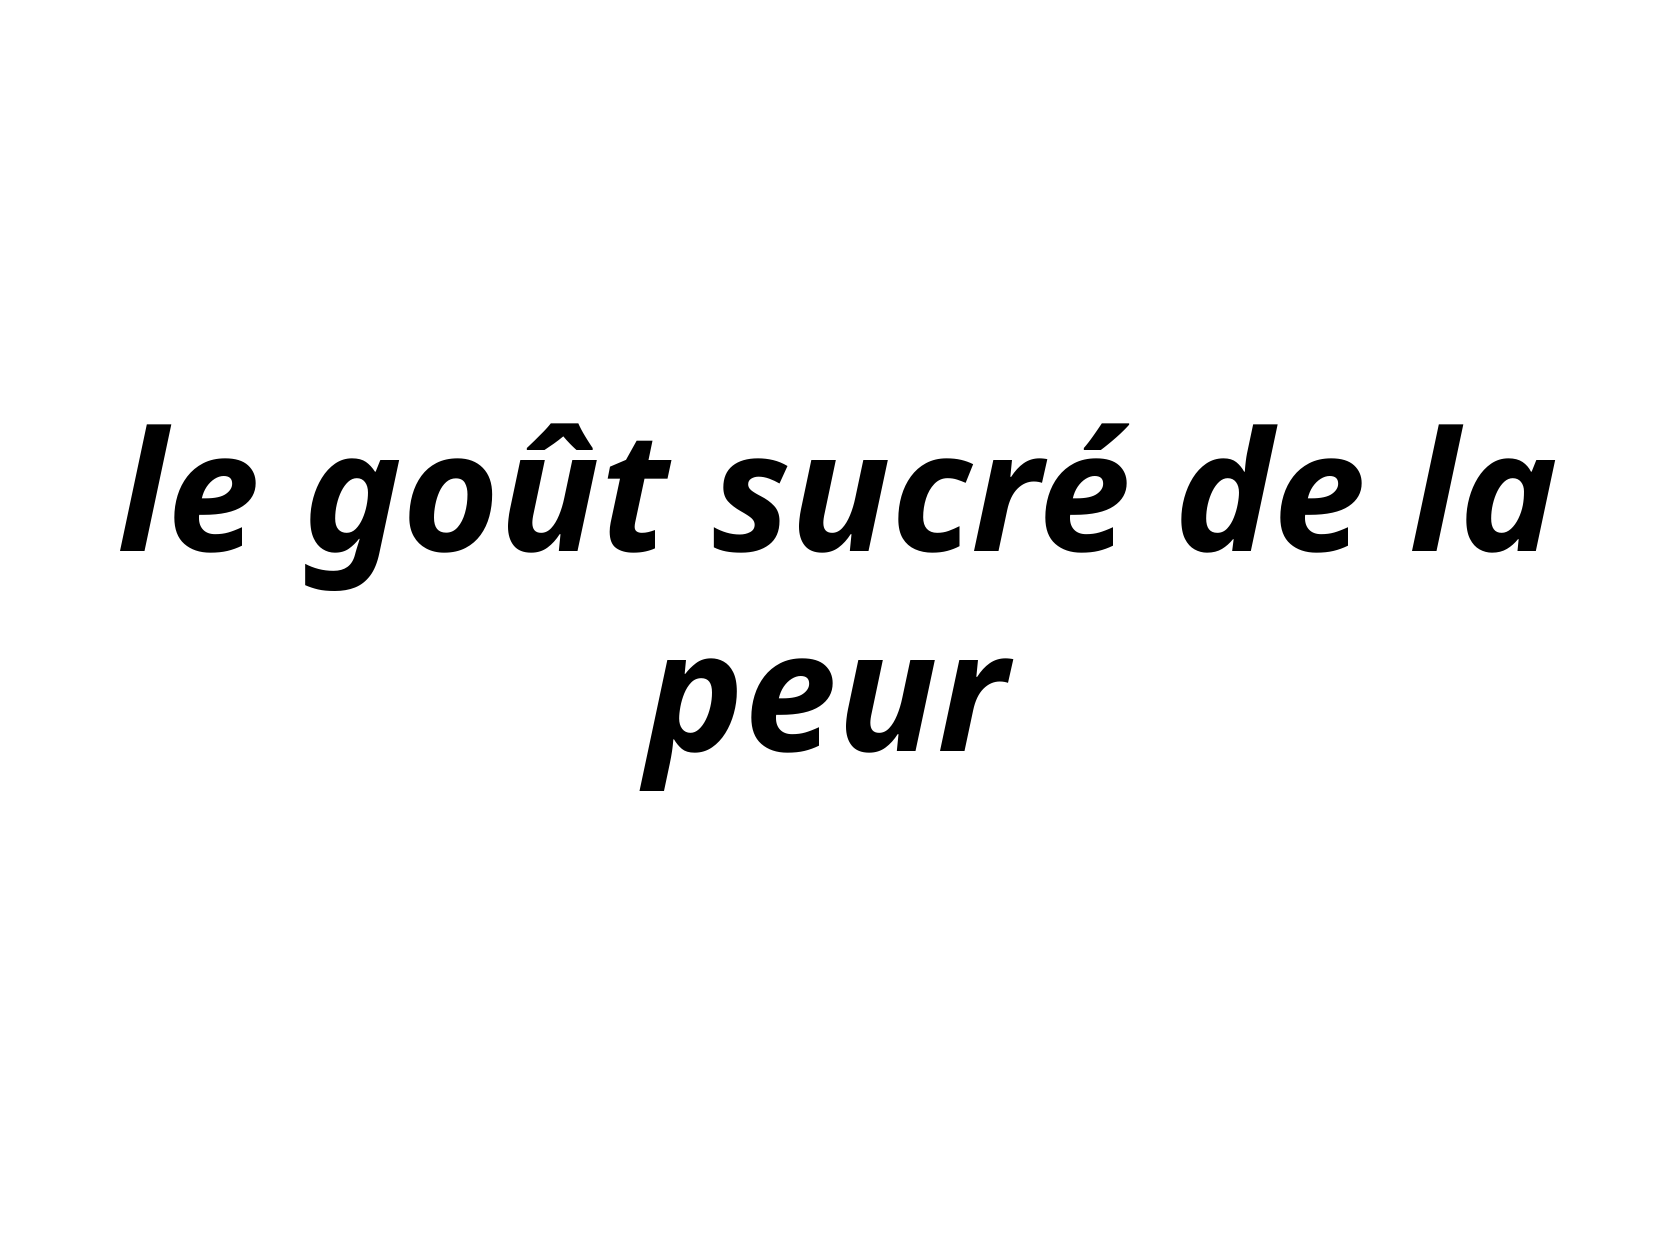

# le goût sucré de la peur